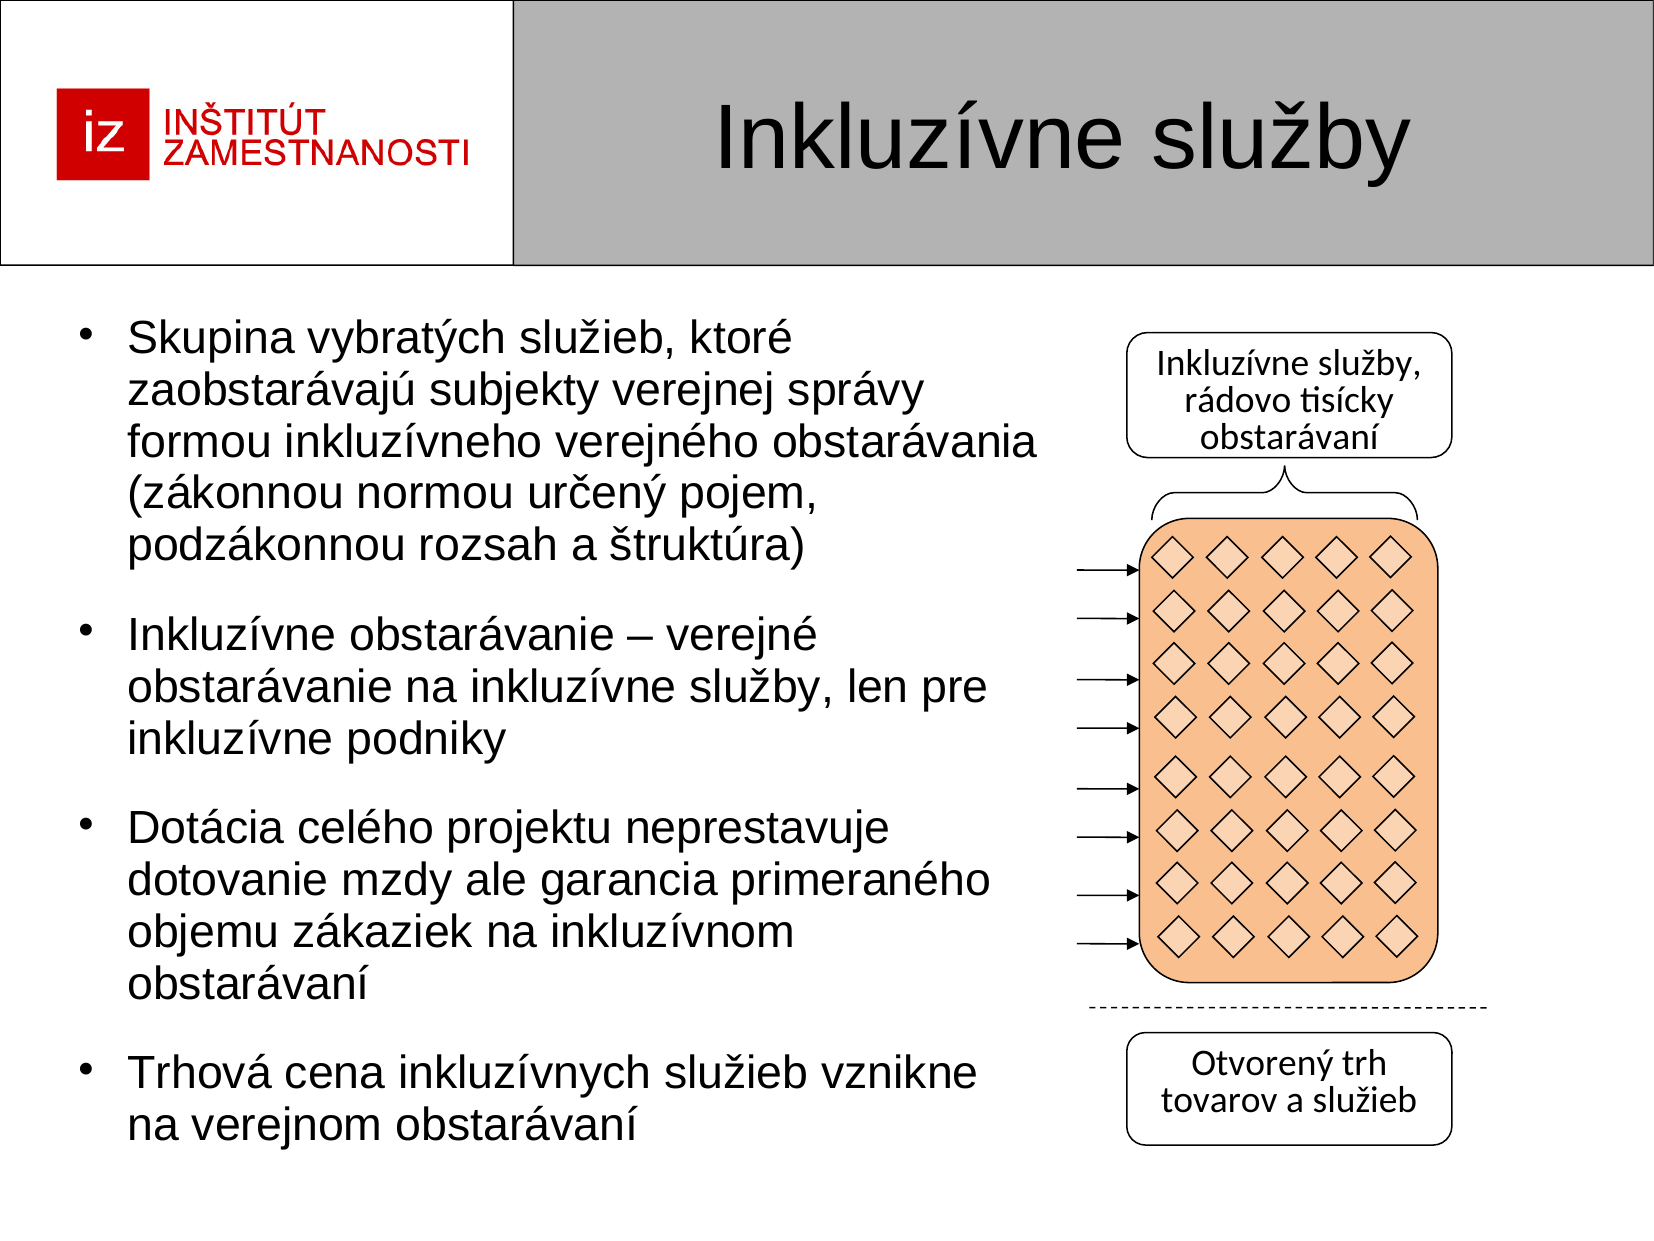

# Inkluzívne služby
Skupina vybratých služieb, ktoré zaobstarávajú subjekty verejnej správy formou inkluzívneho verejného obstarávania (zákonnou normou určený pojem, podzákonnou rozsah a štruktúra)
Inkluzívne obstarávanie – verejné obstarávanie na inkluzívne služby, len pre inkluzívne podniky
Dotácia celého projektu neprestavuje dotovanie mzdy ale garancia primeraného objemu zákaziek na inkluzívnom obstarávaní
Trhová cena inkluzívnych služieb vznikne na verejnom obstarávaní
Inkluzívne služby, rádovo tisícky obstarávaní
Otvorený trh tovarov a služieb